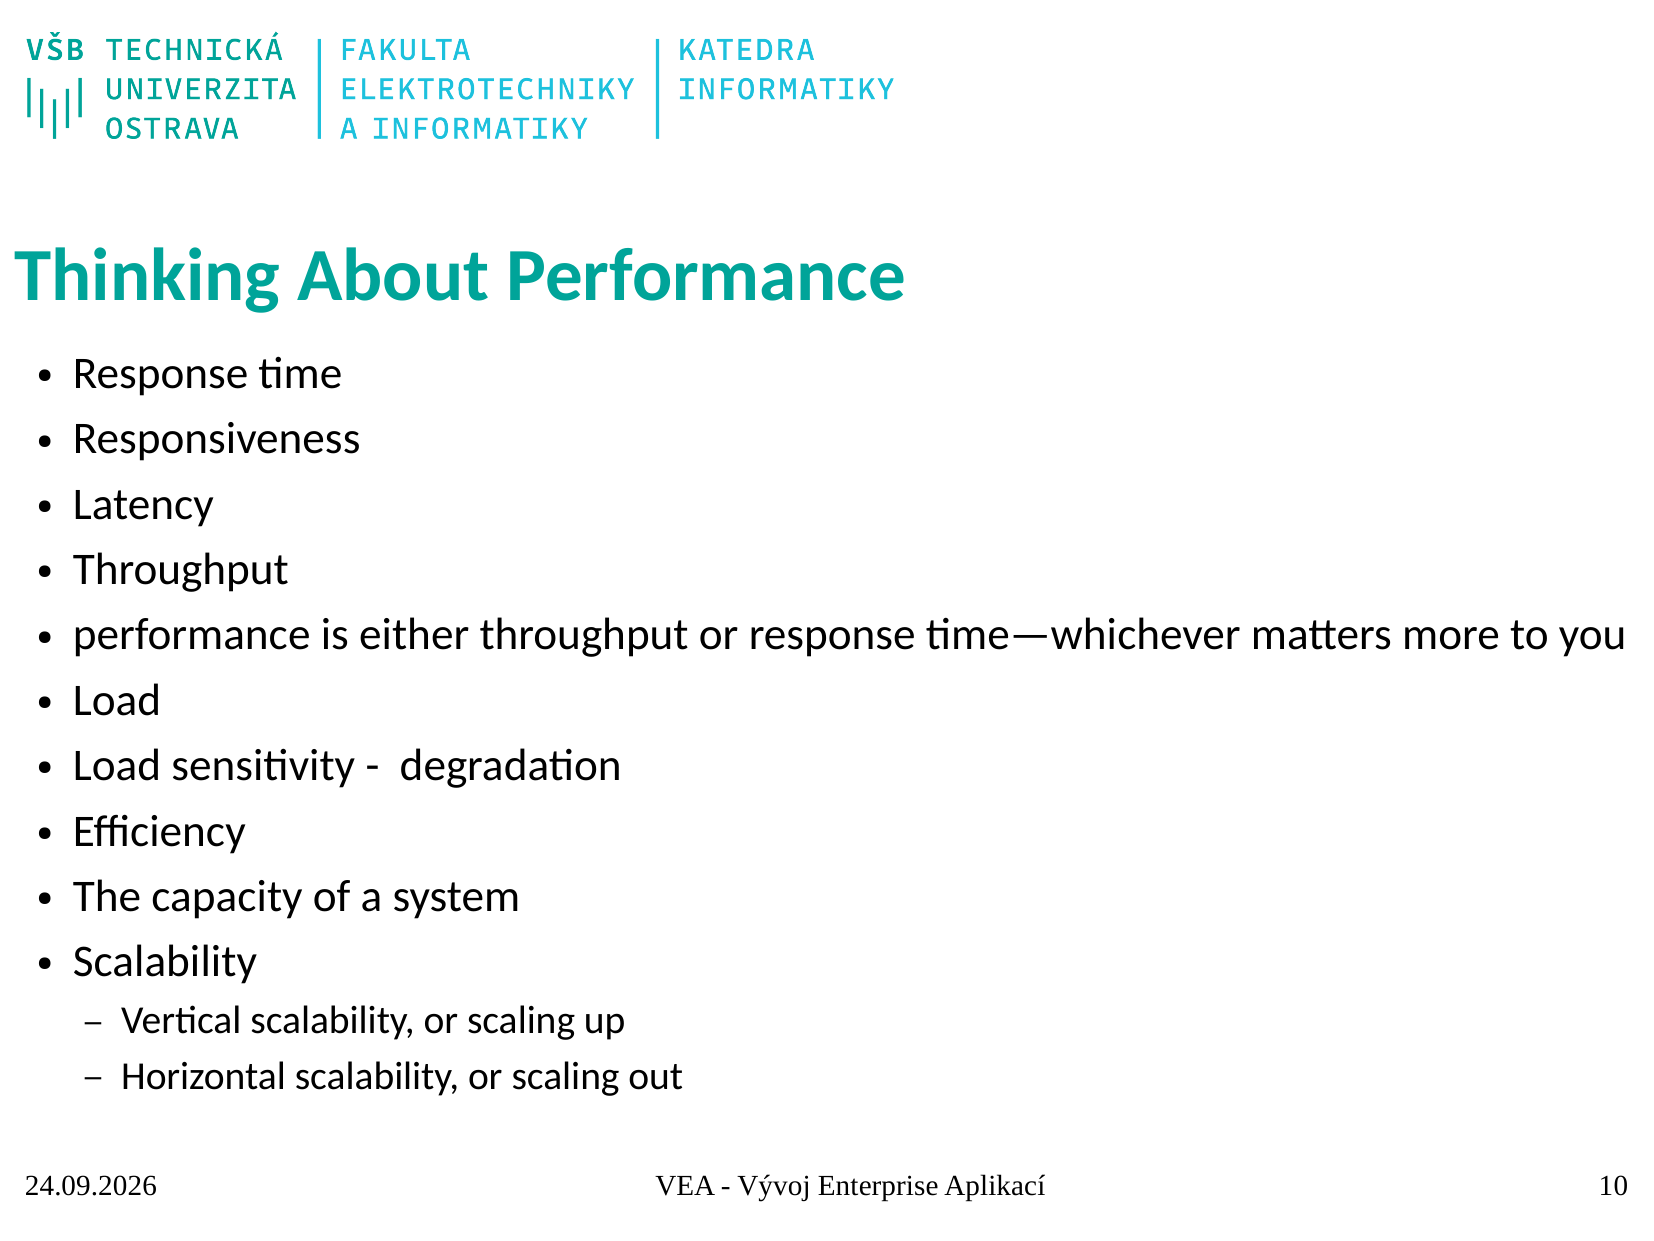

Thinking About Performance
# Response time
Responsiveness
Latency
Throughput
performance is either throughput or response time—whichever matters more to you
Load
Load sensitivity - degradation
Efficiency
The capacity of a system
Scalability
Vertical scalability, or scaling up
Horizontal scalability, or scaling out
VEA - Vývoj Enterprise Aplikací
10